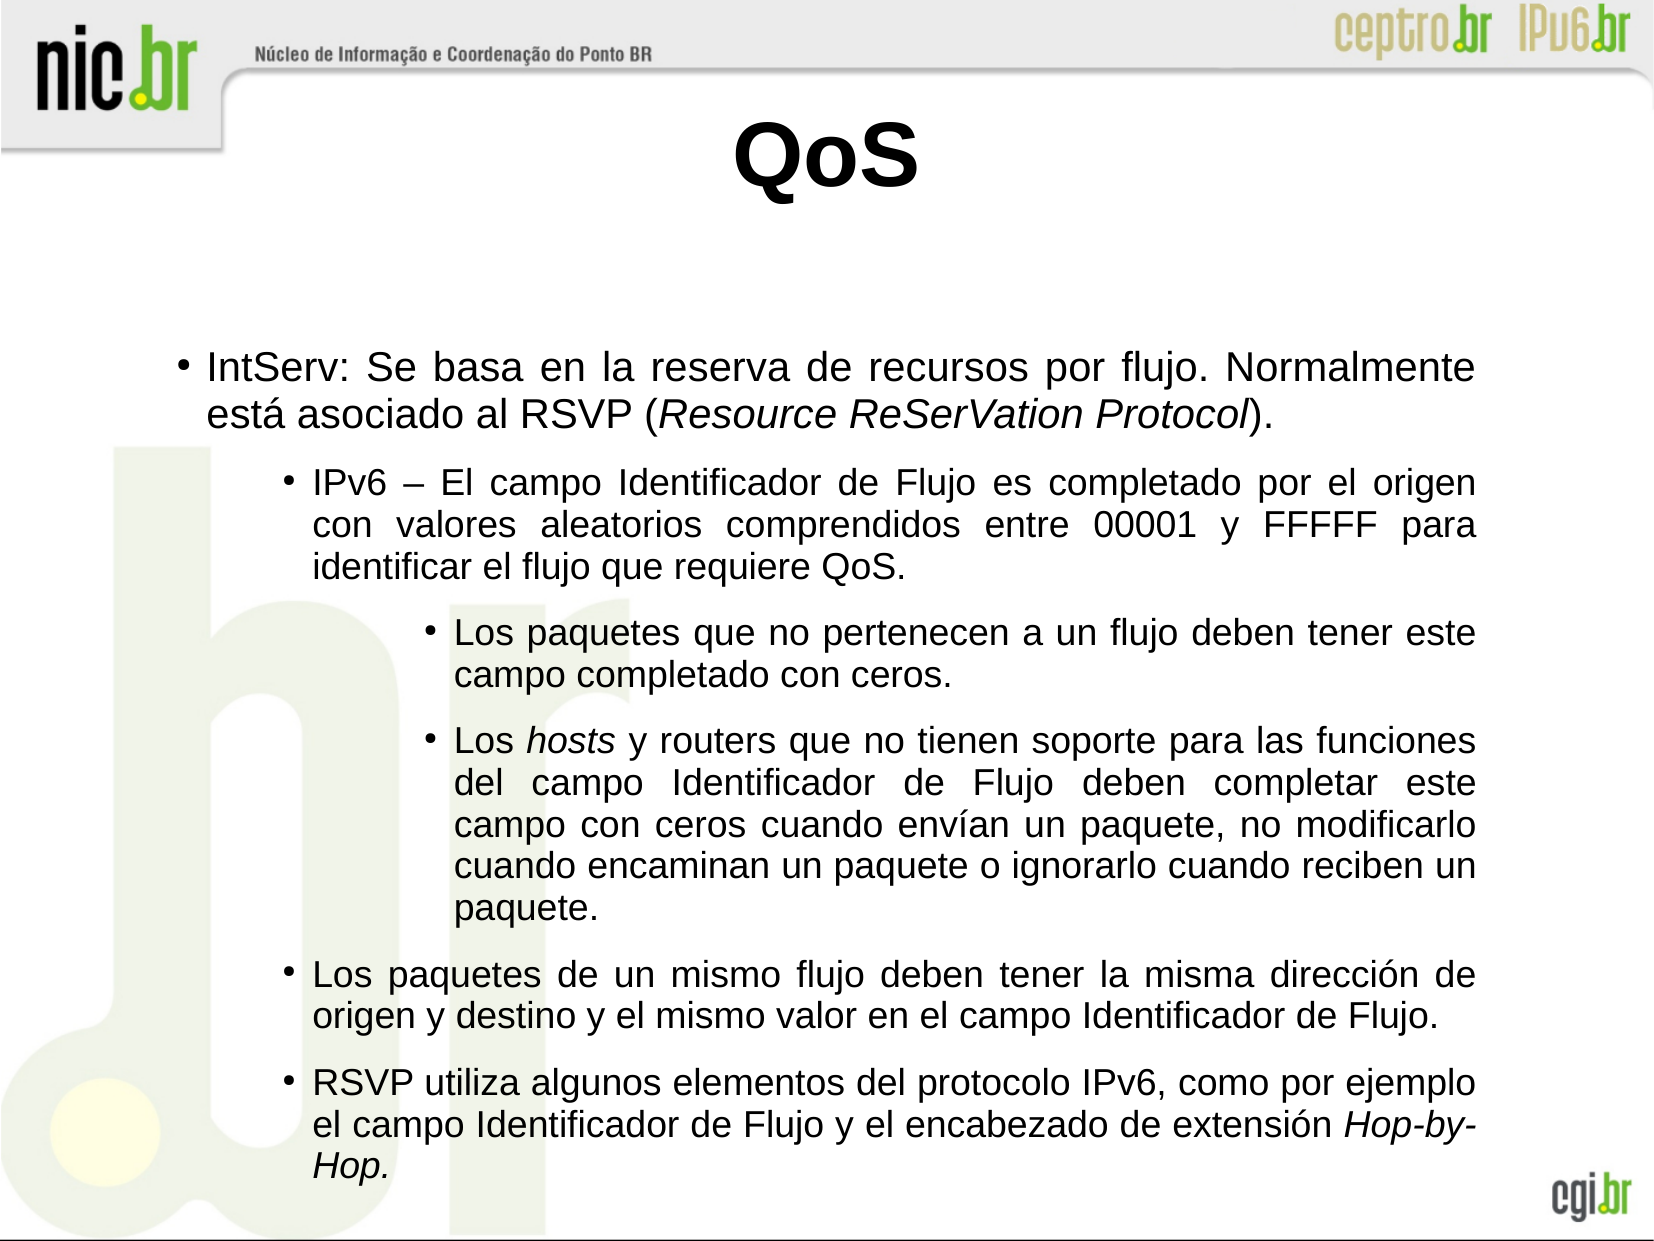

QoS
IntServ: Se basa en la reserva de recursos por flujo. Normalmente está asociado al RSVP (Resource ReSerVation Protocol).
IPv6 – El campo Identificador de Flujo es completado por el origen con valores aleatorios comprendidos entre 00001 y FFFFF para identificar el flujo que requiere QoS.
Los paquetes que no pertenecen a un flujo deben tener este campo completado con ceros.
Los hosts y routers que no tienen soporte para las funciones del campo Identificador de Flujo deben completar este campo con ceros cuando envían un paquete, no modificarlo cuando encaminan un paquete o ignorarlo cuando reciben un paquete.
Los paquetes de un mismo flujo deben tener la misma dirección de origen y destino y el mismo valor en el campo Identificador de Flujo.
RSVP utiliza algunos elementos del protocolo IPv6, como por ejemplo el campo Identificador de Flujo y el encabezado de extensión Hop-by-Hop.